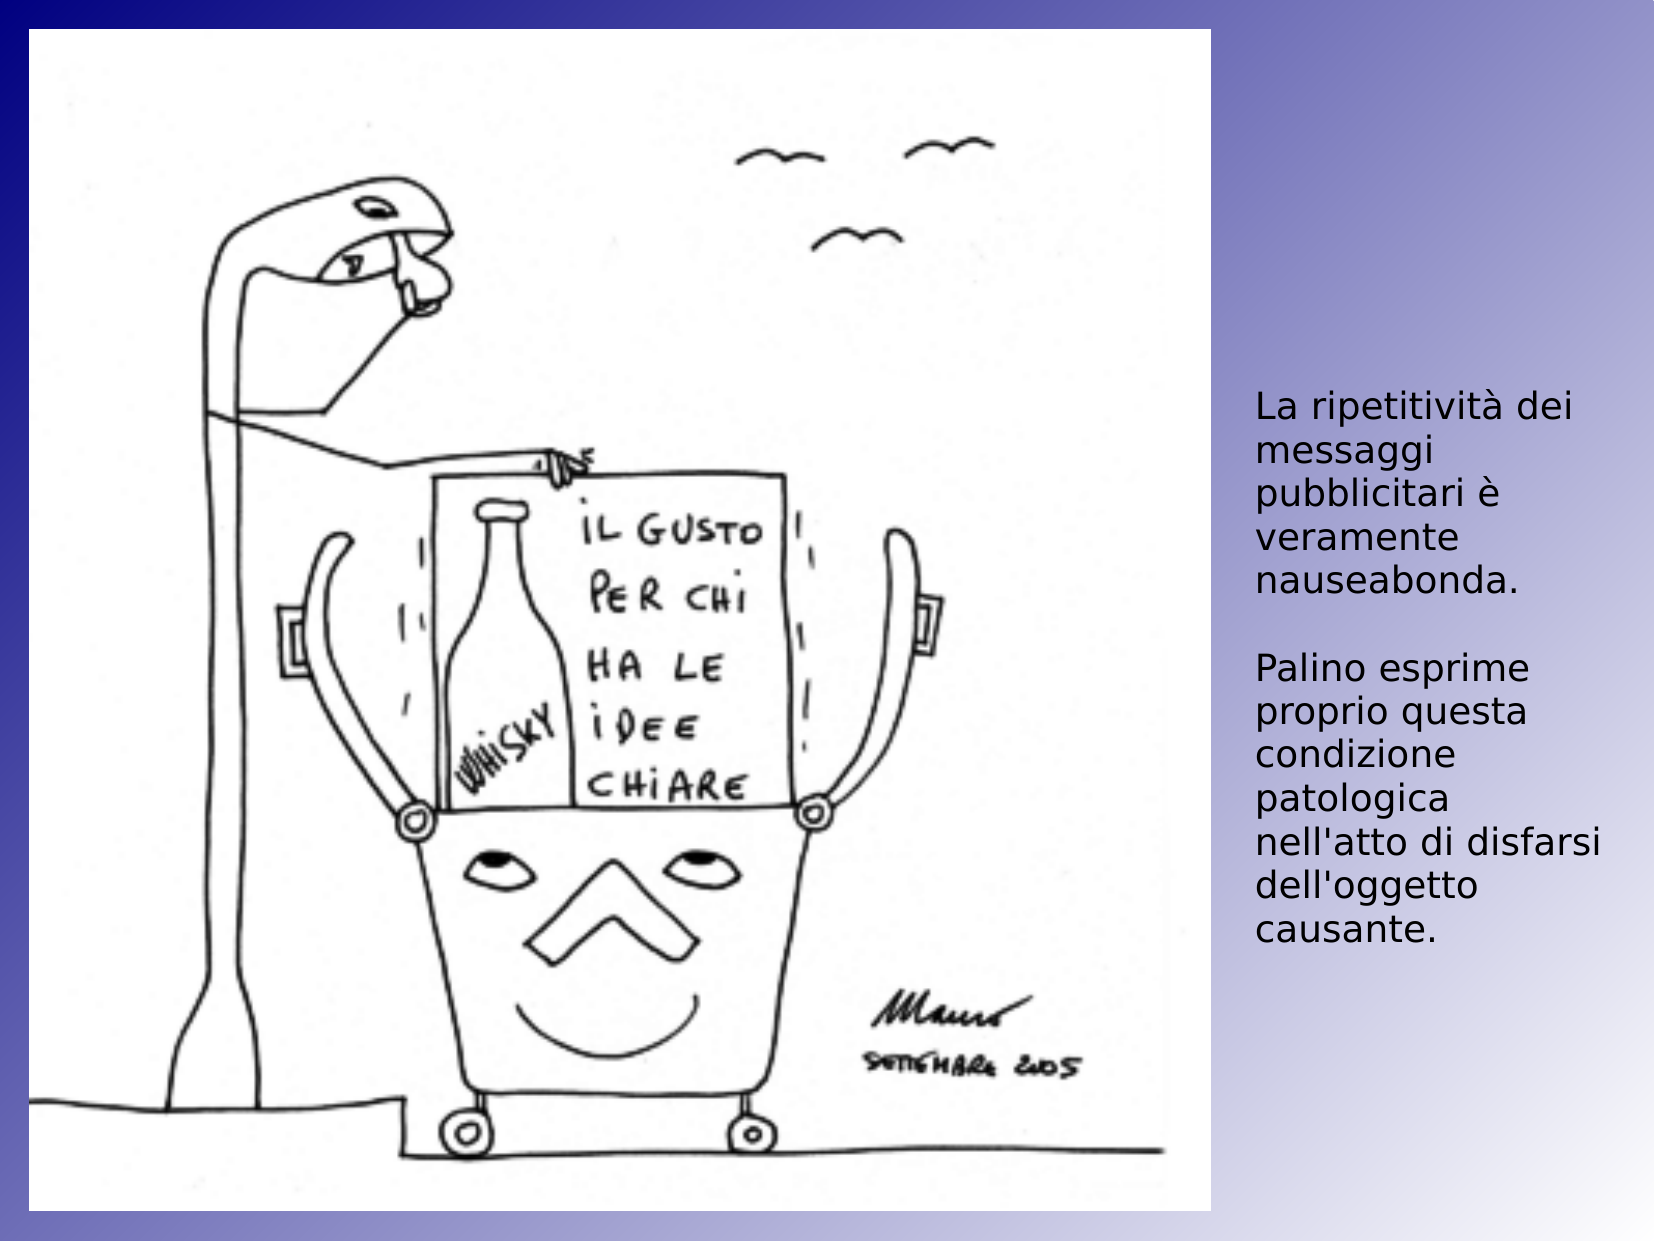

La ripetitività dei messaggi pubblicitari è veramente nauseabonda.
Palino esprime proprio questa condizione patologica nell'atto di disfarsi dell'oggetto causante.